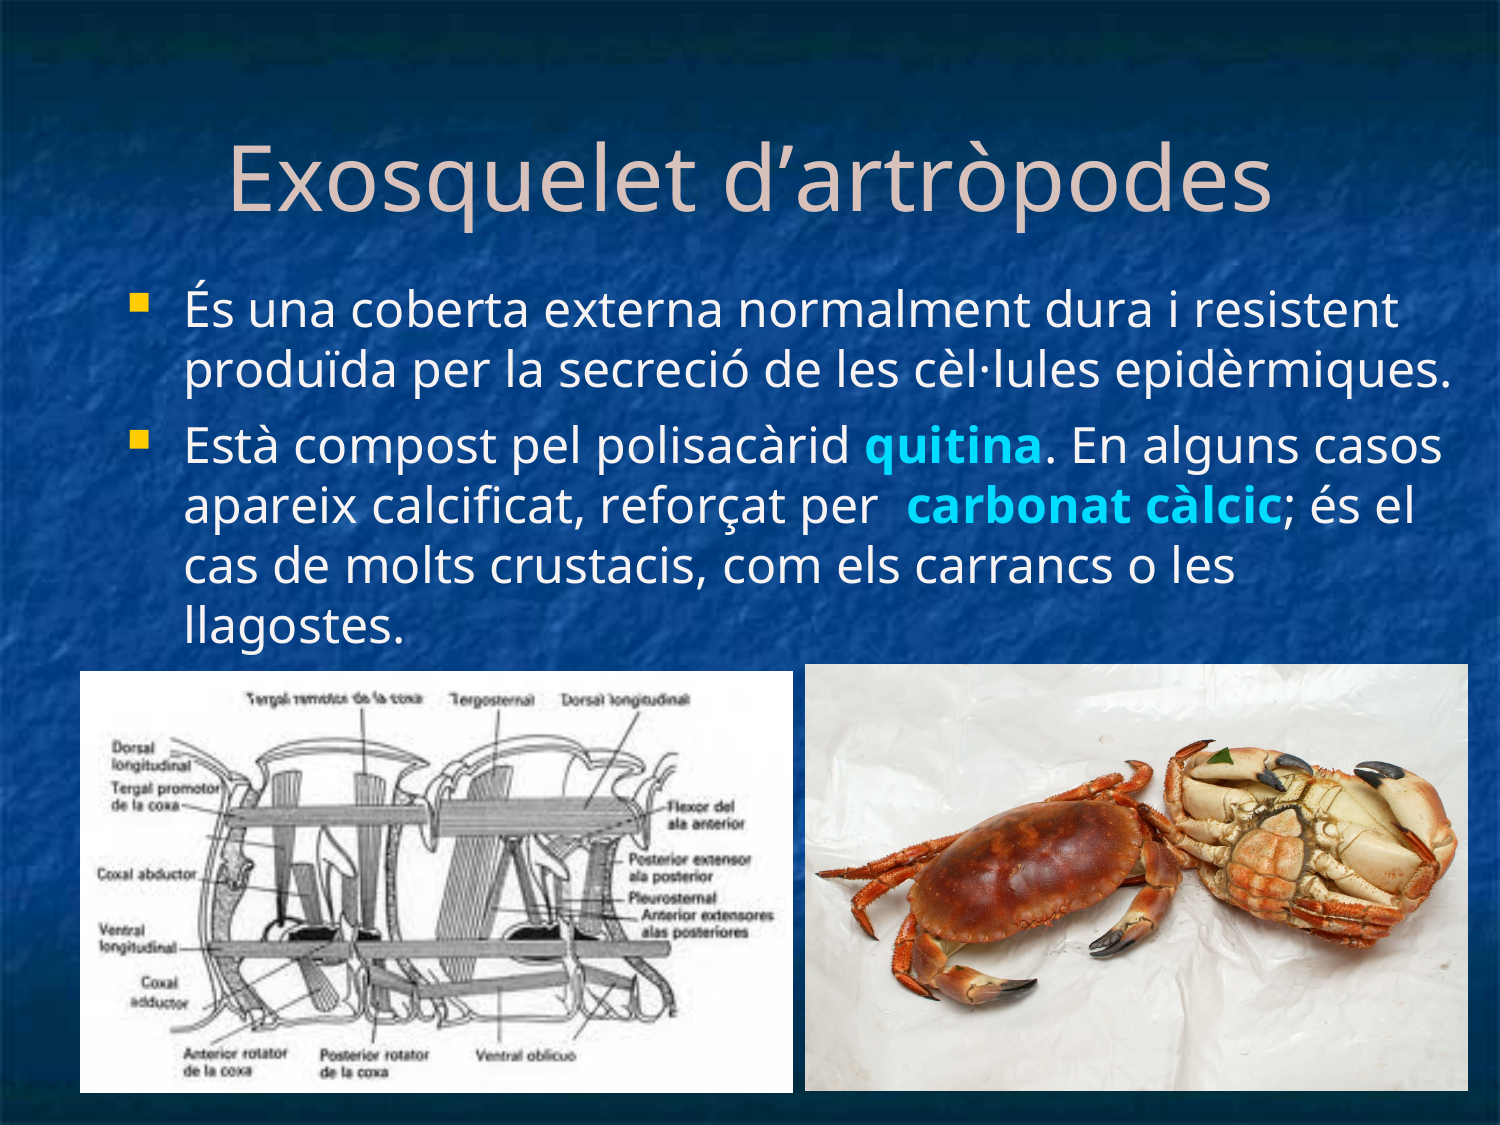

# Exosquelet d’artròpodes
És una coberta externa normalment dura i resistent produïda per la secreció de les cèl·lules epidèrmiques.
Està compost pel polisacàrid quitina. En alguns casos apareix calcificat, reforçat per carbonat càlcic; és el cas de molts crustacis, com els carrancs o les llagostes.